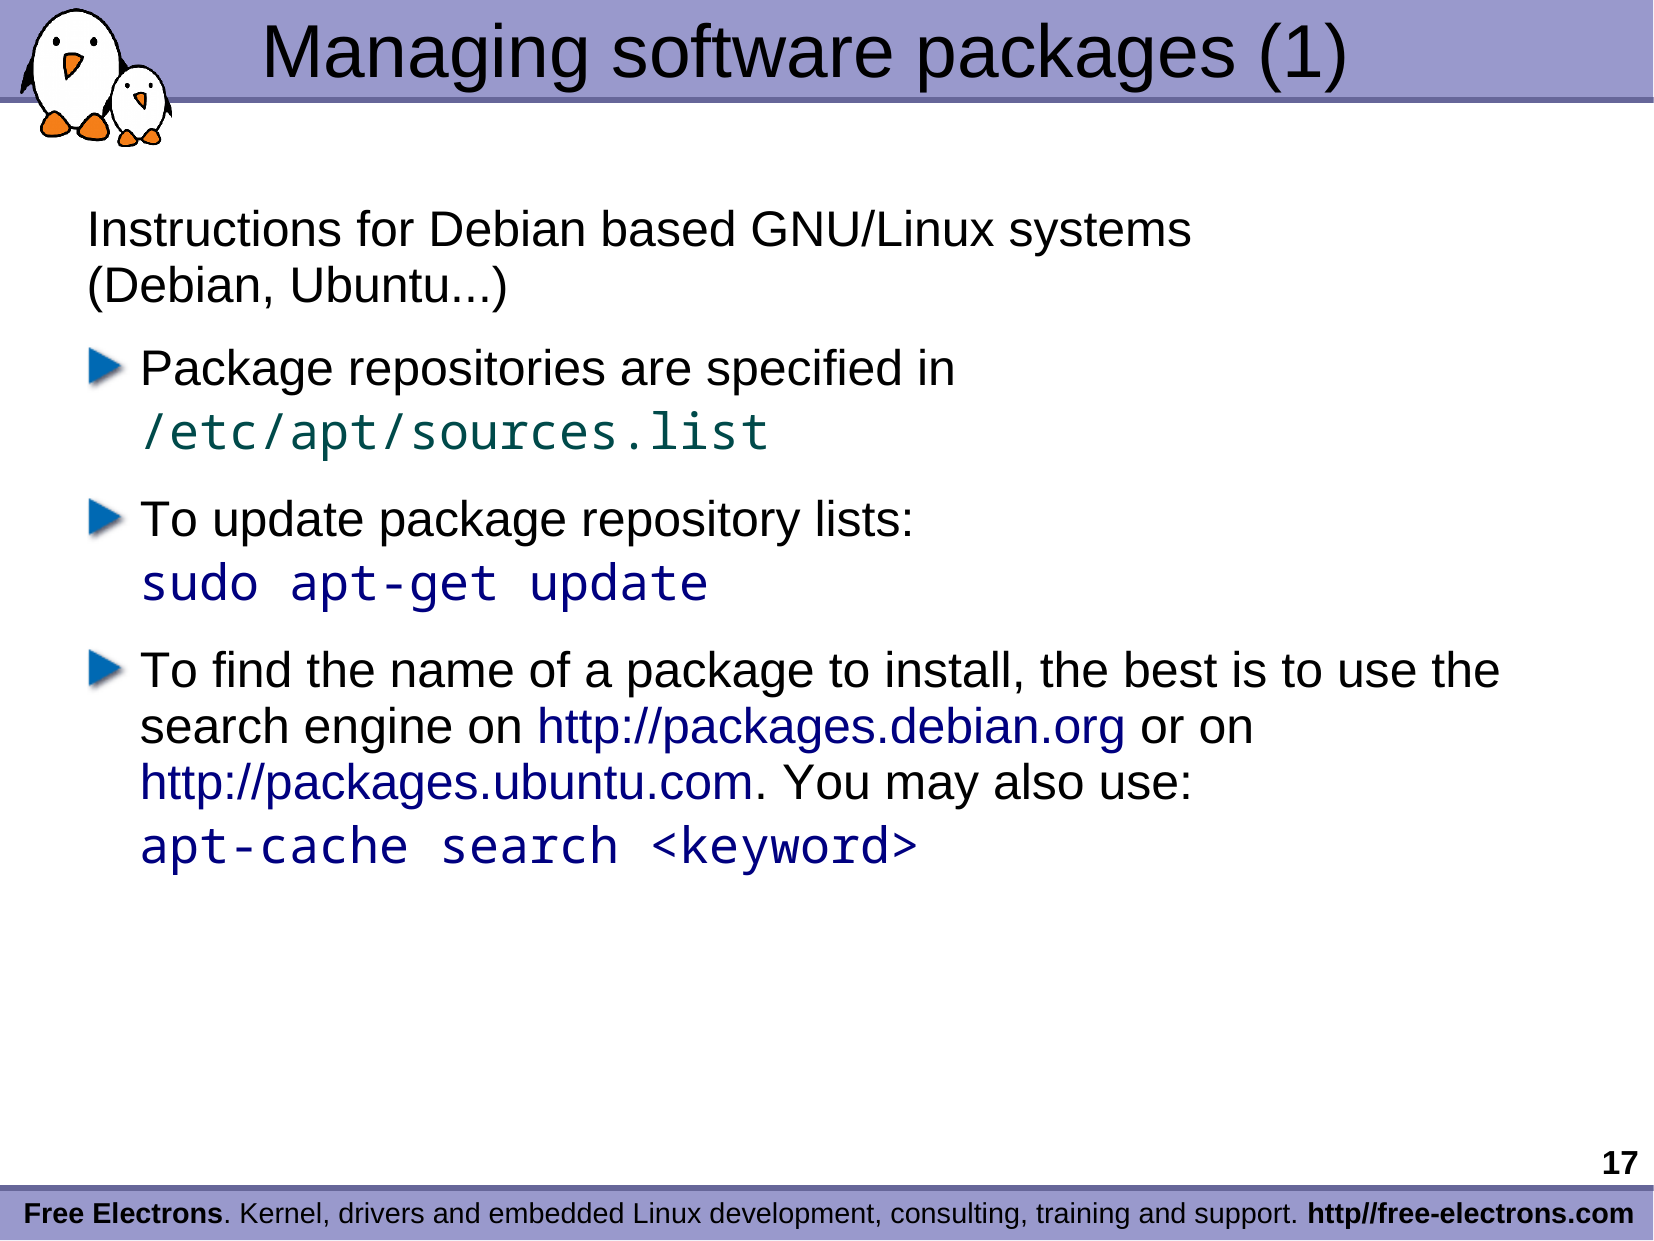

# Managing software packages (1)
Instructions for Debian based GNU/Linux systems
(Debian, Ubuntu...)
Package repositories are specified in /etc/apt/sources.list
To update package repository lists:
sudo apt-get update
To find the name of a package to install, the best is to use the search engine on http://packages.debian.org or on http://packages.ubuntu.com. You may also use:
apt-cache search <keyword>